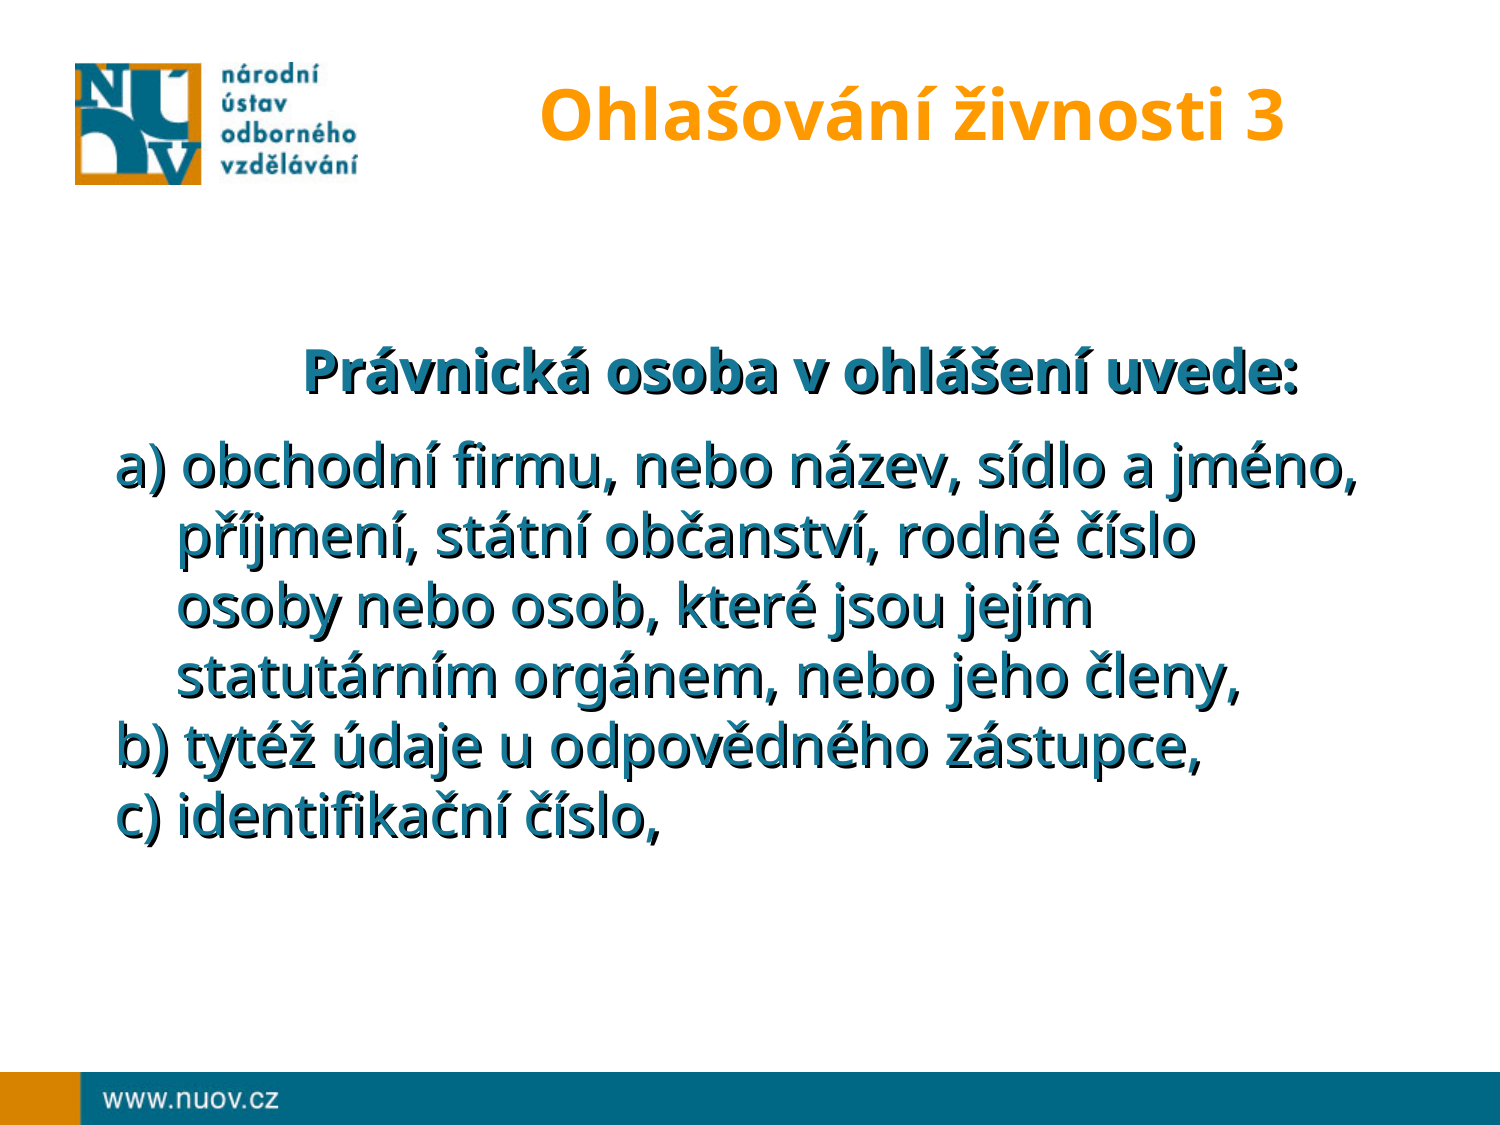

# Ohlašování živnosti 3
Právnická osoba v ohlášení uvede:
 obchodní firmu, nebo název, sídlo a jméno,
 příjmení, státní občanství, rodné číslo
 osoby nebo osob, které jsou jejím
 statutárním orgánem, nebo jeho členy,
b) tytéž údaje u odpovědného zástupce,
c) identifikační číslo,